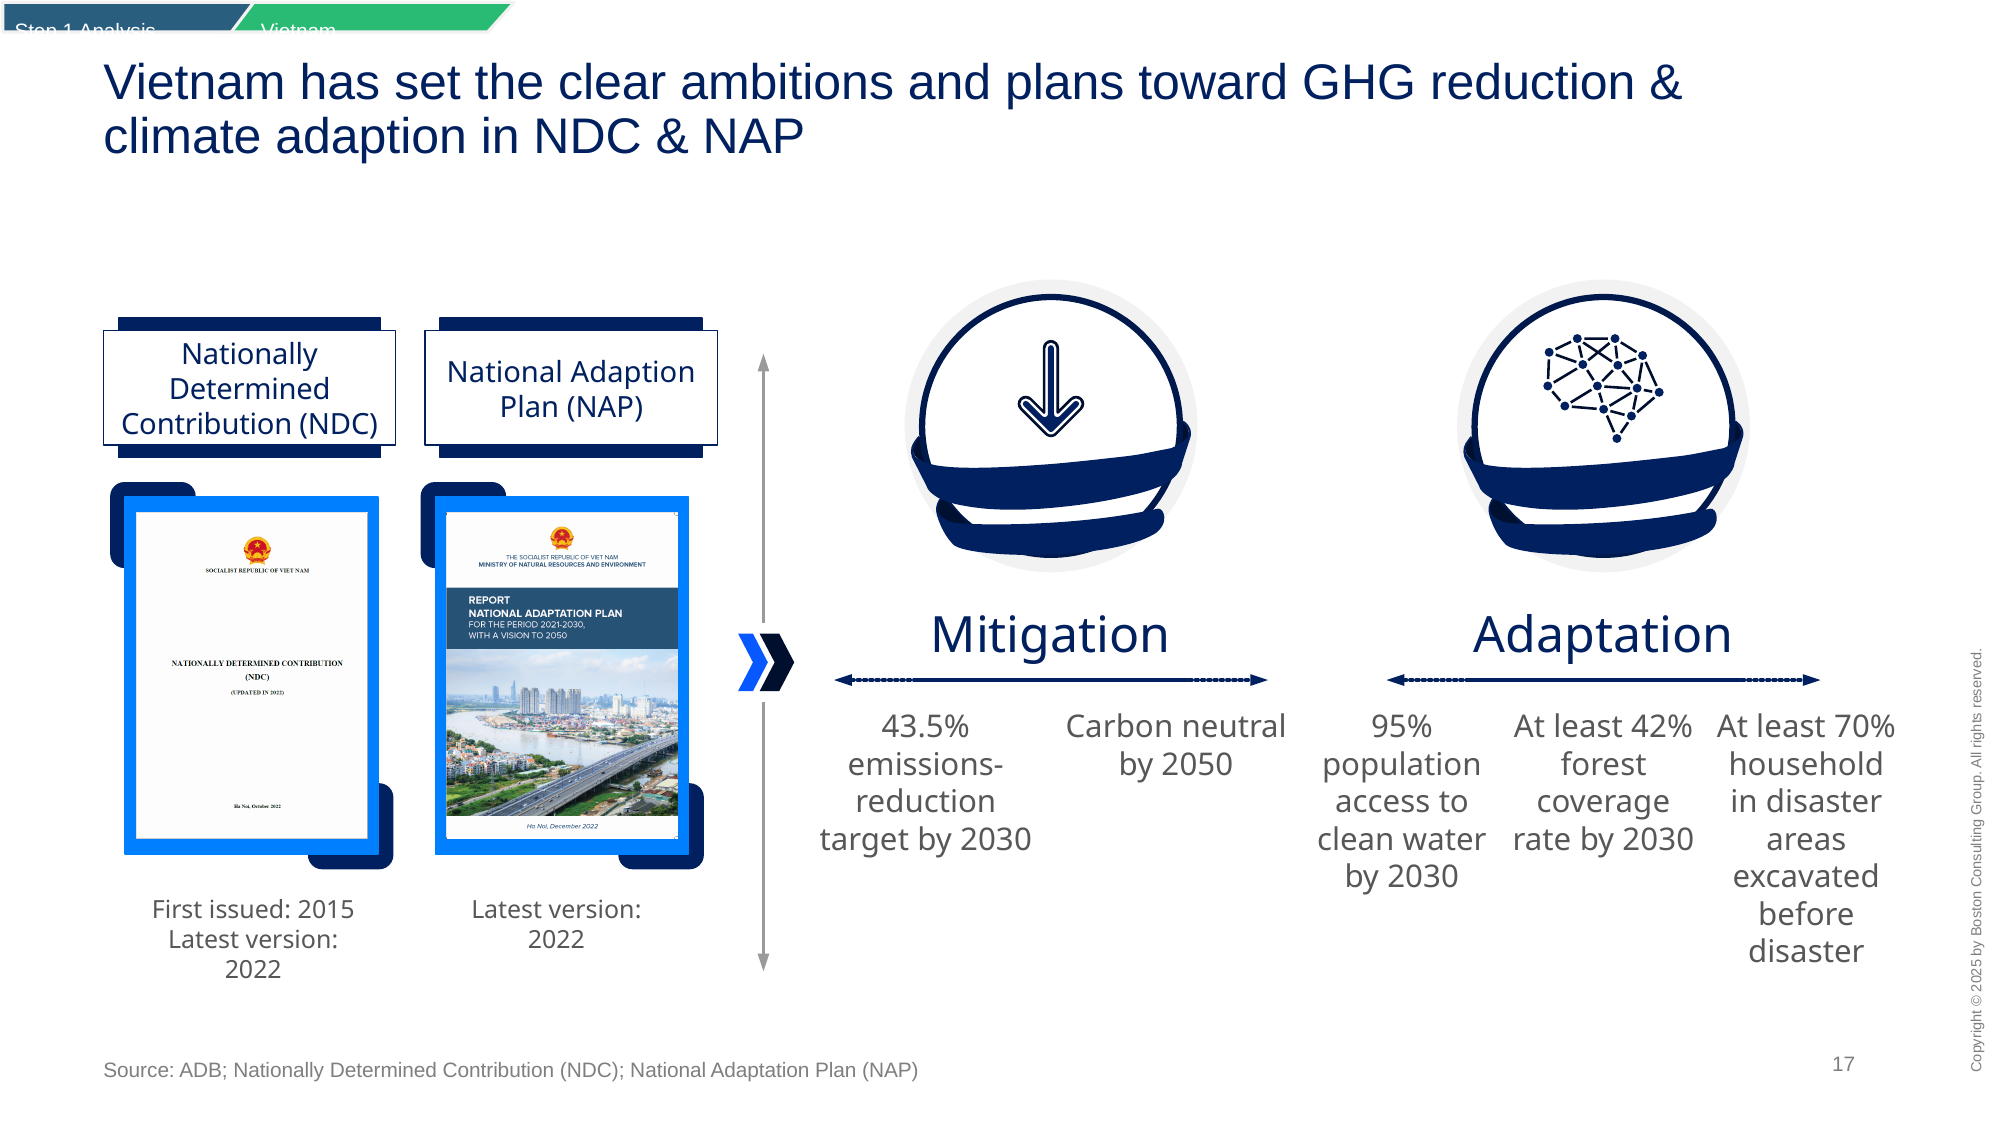

Step 1 Analysis
Vietnam
# Vietnam has set the clear ambitions and plans toward GHG reduction & climate adaption in NDC & NAP
Nationally Determined Contribution (NDC)
National Adaption Plan (NAP)
Mitigation
Adaptation
43.5% emissions-reduction target by 2030
Carbon neutral by 2050
95% population access to clean water by 2030
At least 42% forest coverage rate by 2030
At least 70% household in disaster areas excavated before disaster
First issued: 2015
Latest version: 2022
Latest version: 2022
Source: ADB; Nationally Determined Contribution (NDC); National Adaptation Plan (NAP)